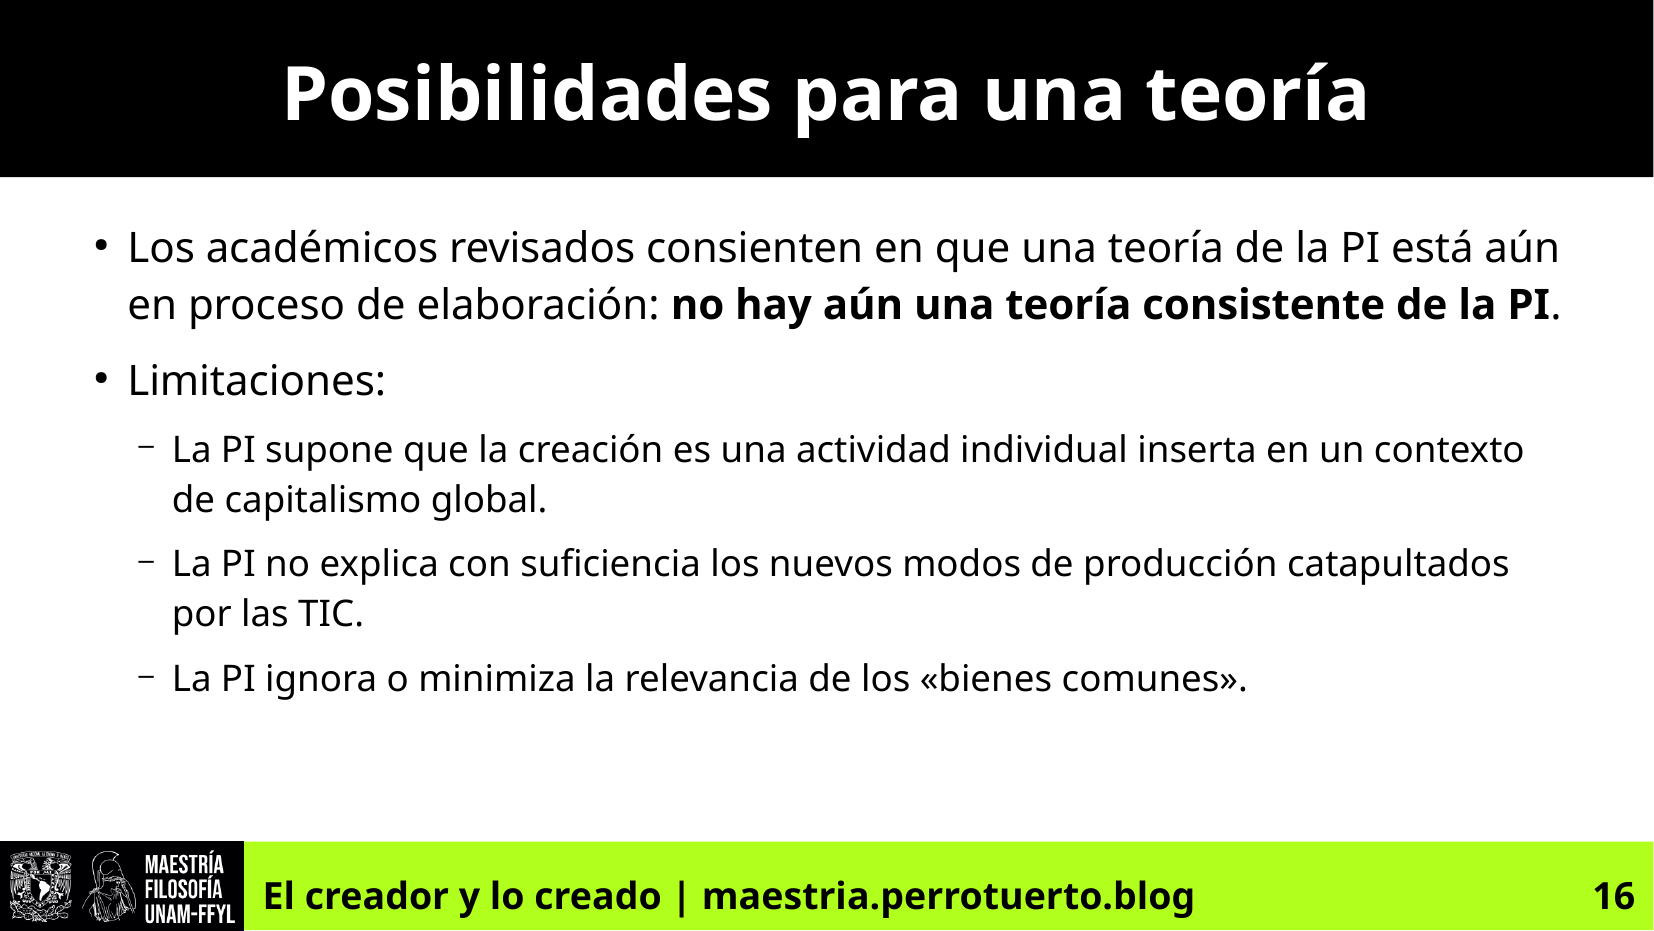

# Posibilidades para una teoría
Los académicos revisados consienten en que una teoría de la PI está aún en proceso de elaboración: no hay aún una teoría consistente de la PI.
Limitaciones:
La PI supone que la creación es una actividad individual inserta en un contexto de capitalismo global.
La PI no explica con suficiencia los nuevos modos de producción catapultados por las TIC.
La PI ignora o minimiza la relevancia de los «bienes comunes».